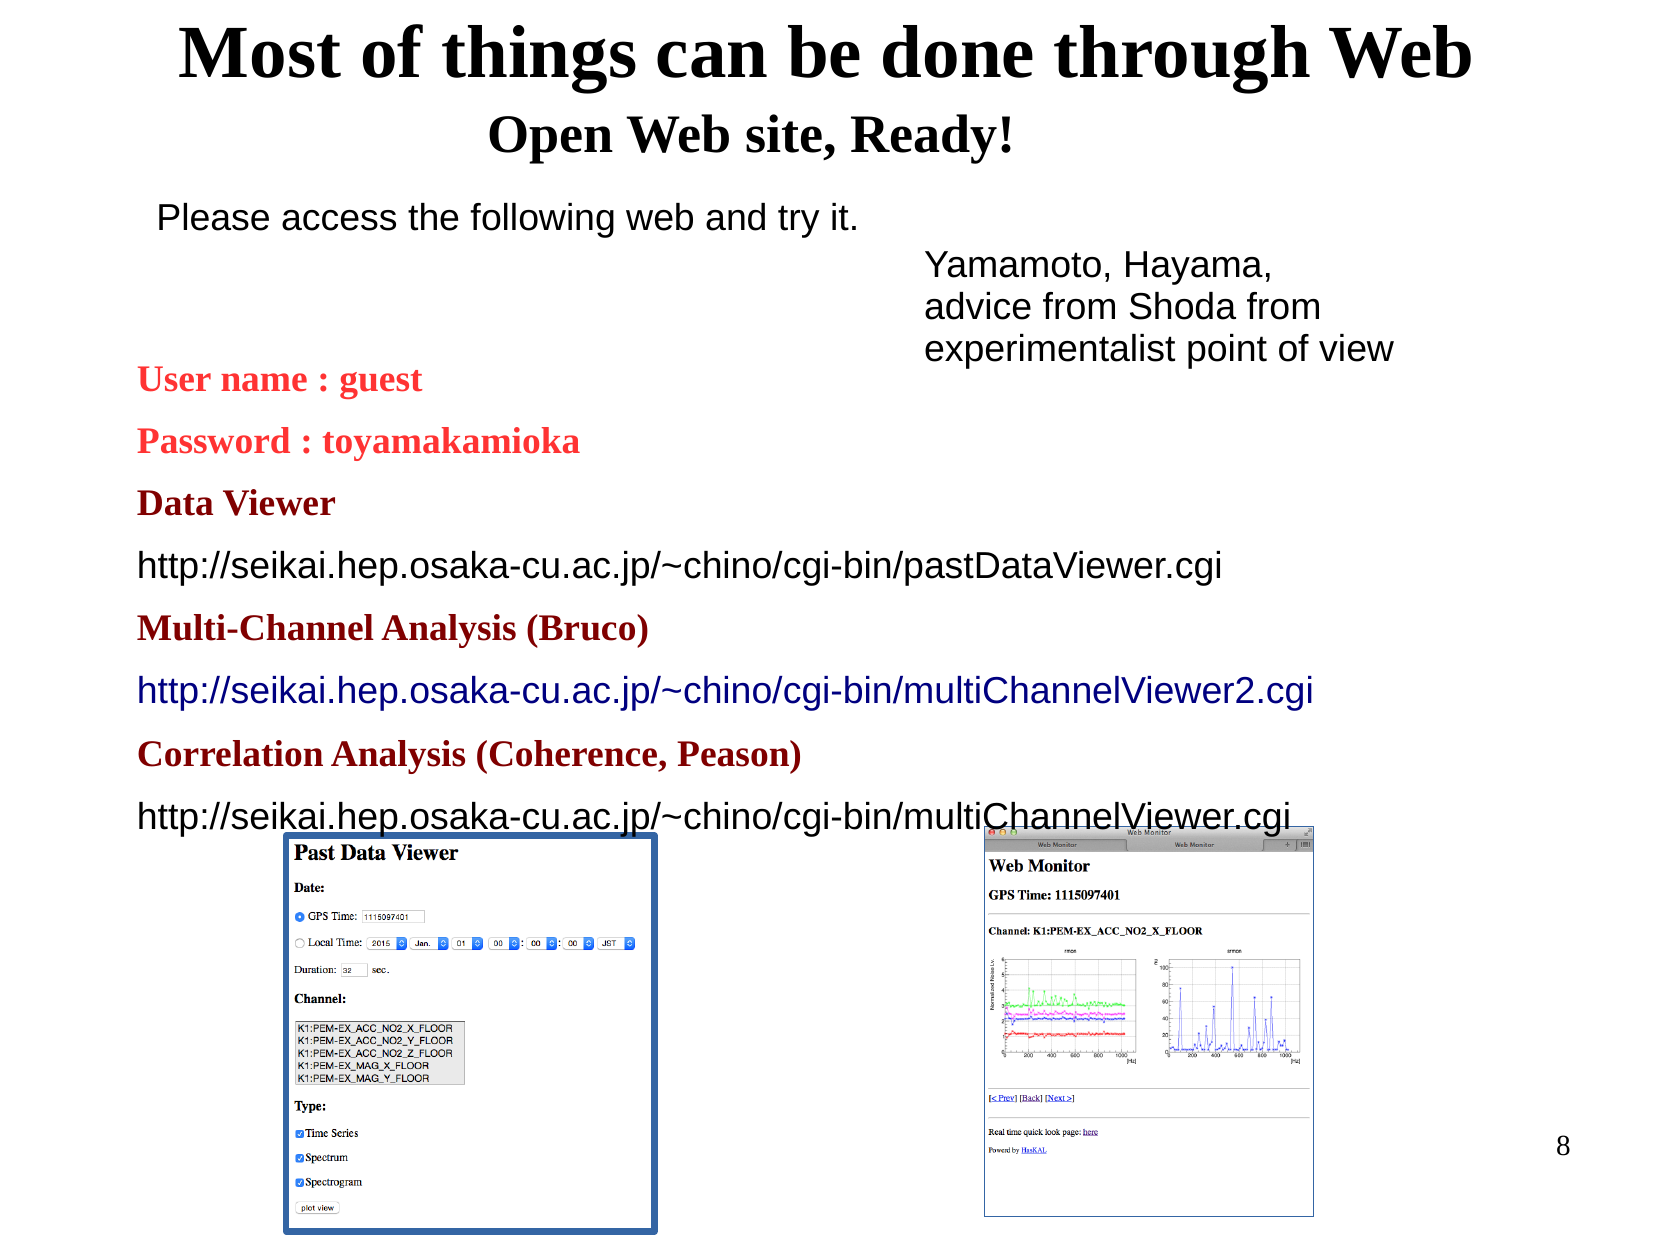

# Most of things can be done through Web
Open Web site, Ready!
Please access the following web and try it.
Yamamoto, Hayama,
advice from Shoda from experimentalist point of view
User name : guest
Password : toyamakamioka
Data Viewer
http://seikai.hep.osaka-cu.ac.jp/~chino/cgi-bin/pastDataViewer.cgi
Multi-Channel Analysis (Bruco)
http://seikai.hep.osaka-cu.ac.jp/~chino/cgi-bin/multiChannelViewer2.cgi
Correlation Analysis (Coherence, Peason)
http://seikai.hep.osaka-cu.ac.jp/~chino/cgi-bin/multiChannelViewer.cgi
8